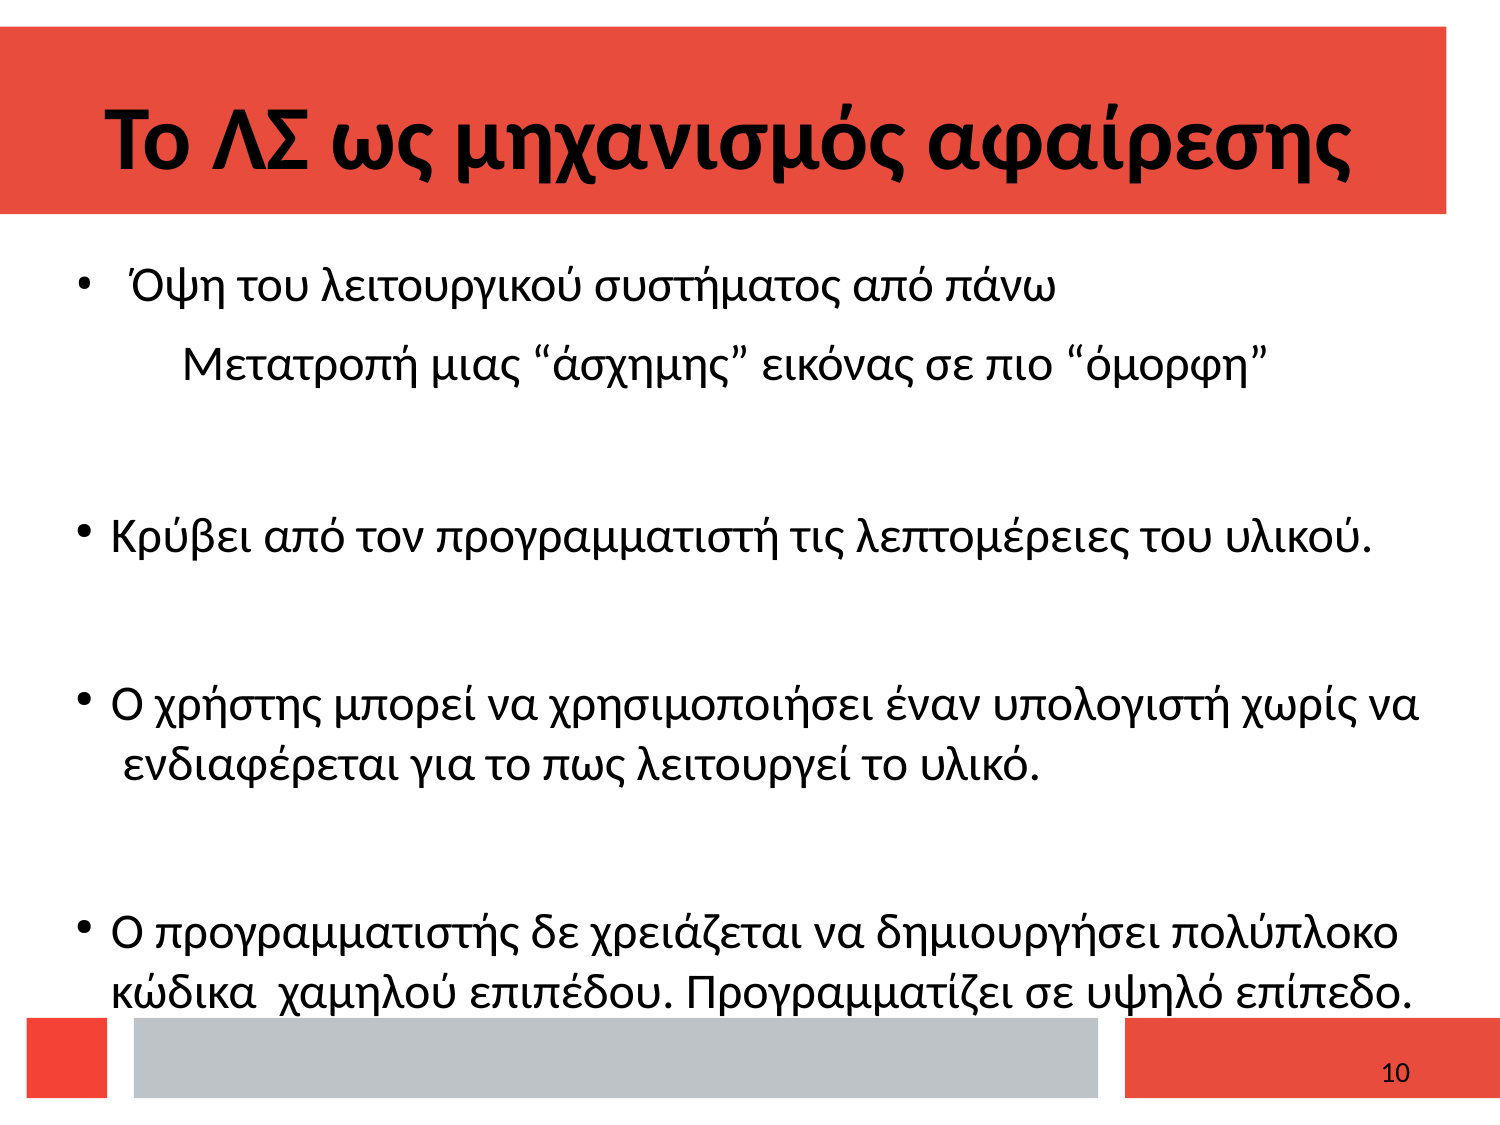

# Το ΛΣ ως μηχανισμός αφαίρεσης
Όψη του λειτουργικού συστήματος από πάνω
Μετατροπή μιας “άσχημης” εικόνας σε πιο “όμορφη”
Κρύβει από τον προγραμματιστή τις λεπτομέρειες του υλικού.
Ο χρήστης μπορεί να χρησιμοποιήσει έναν υπολογιστή χωρίς να ενδιαφέρεται για το πως λειτουργεί το υλικό.
Ο προγραμματιστής δε χρειάζεται να δημιουργήσει πολύπλοκο κώδικα χαμηλού επιπέδου. Προγραμματίζει σε υψηλό επίπεδο.